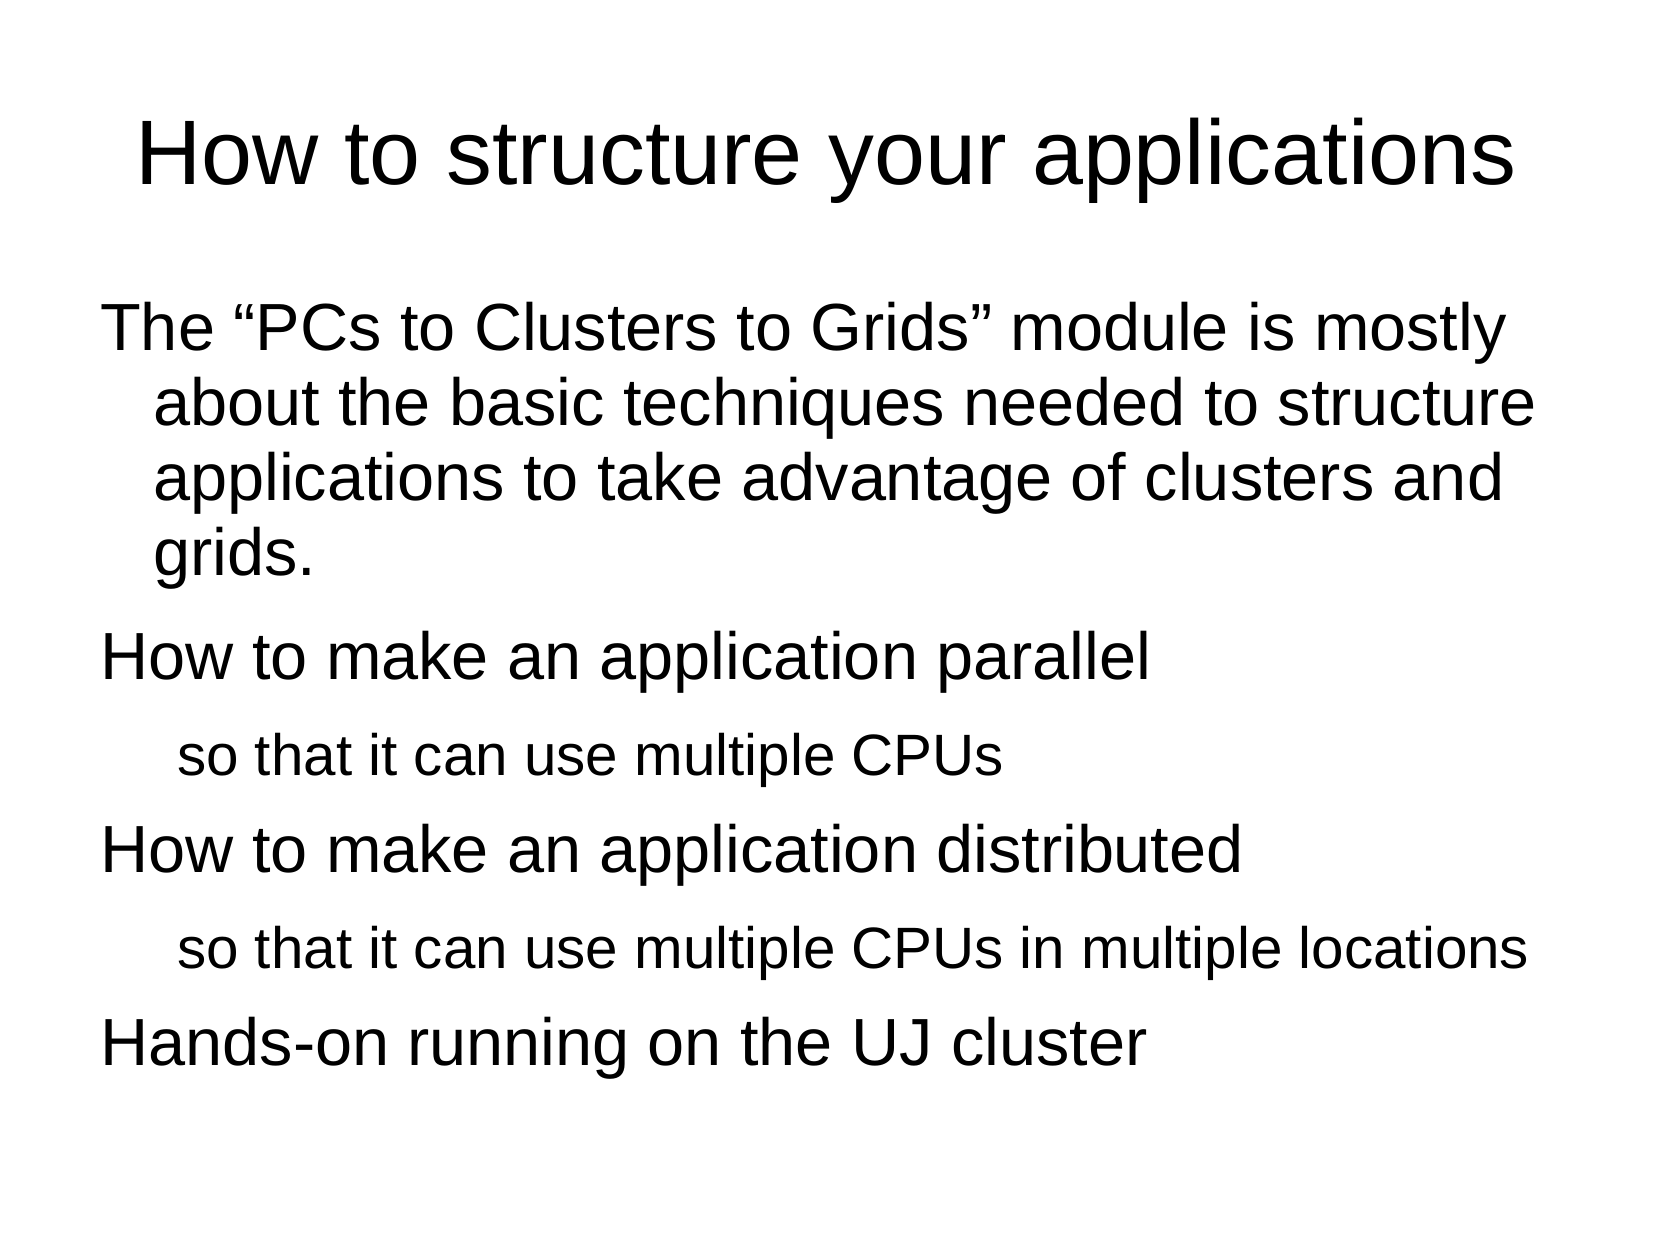

# How to structure your applications
The “PCs to Clusters to Grids” module is mostly about the basic techniques needed to structure applications to take advantage of clusters and grids.
How to make an application parallel
so that it can use multiple CPUs
How to make an application distributed
so that it can use multiple CPUs in multiple locations
Hands-on running on the UJ cluster